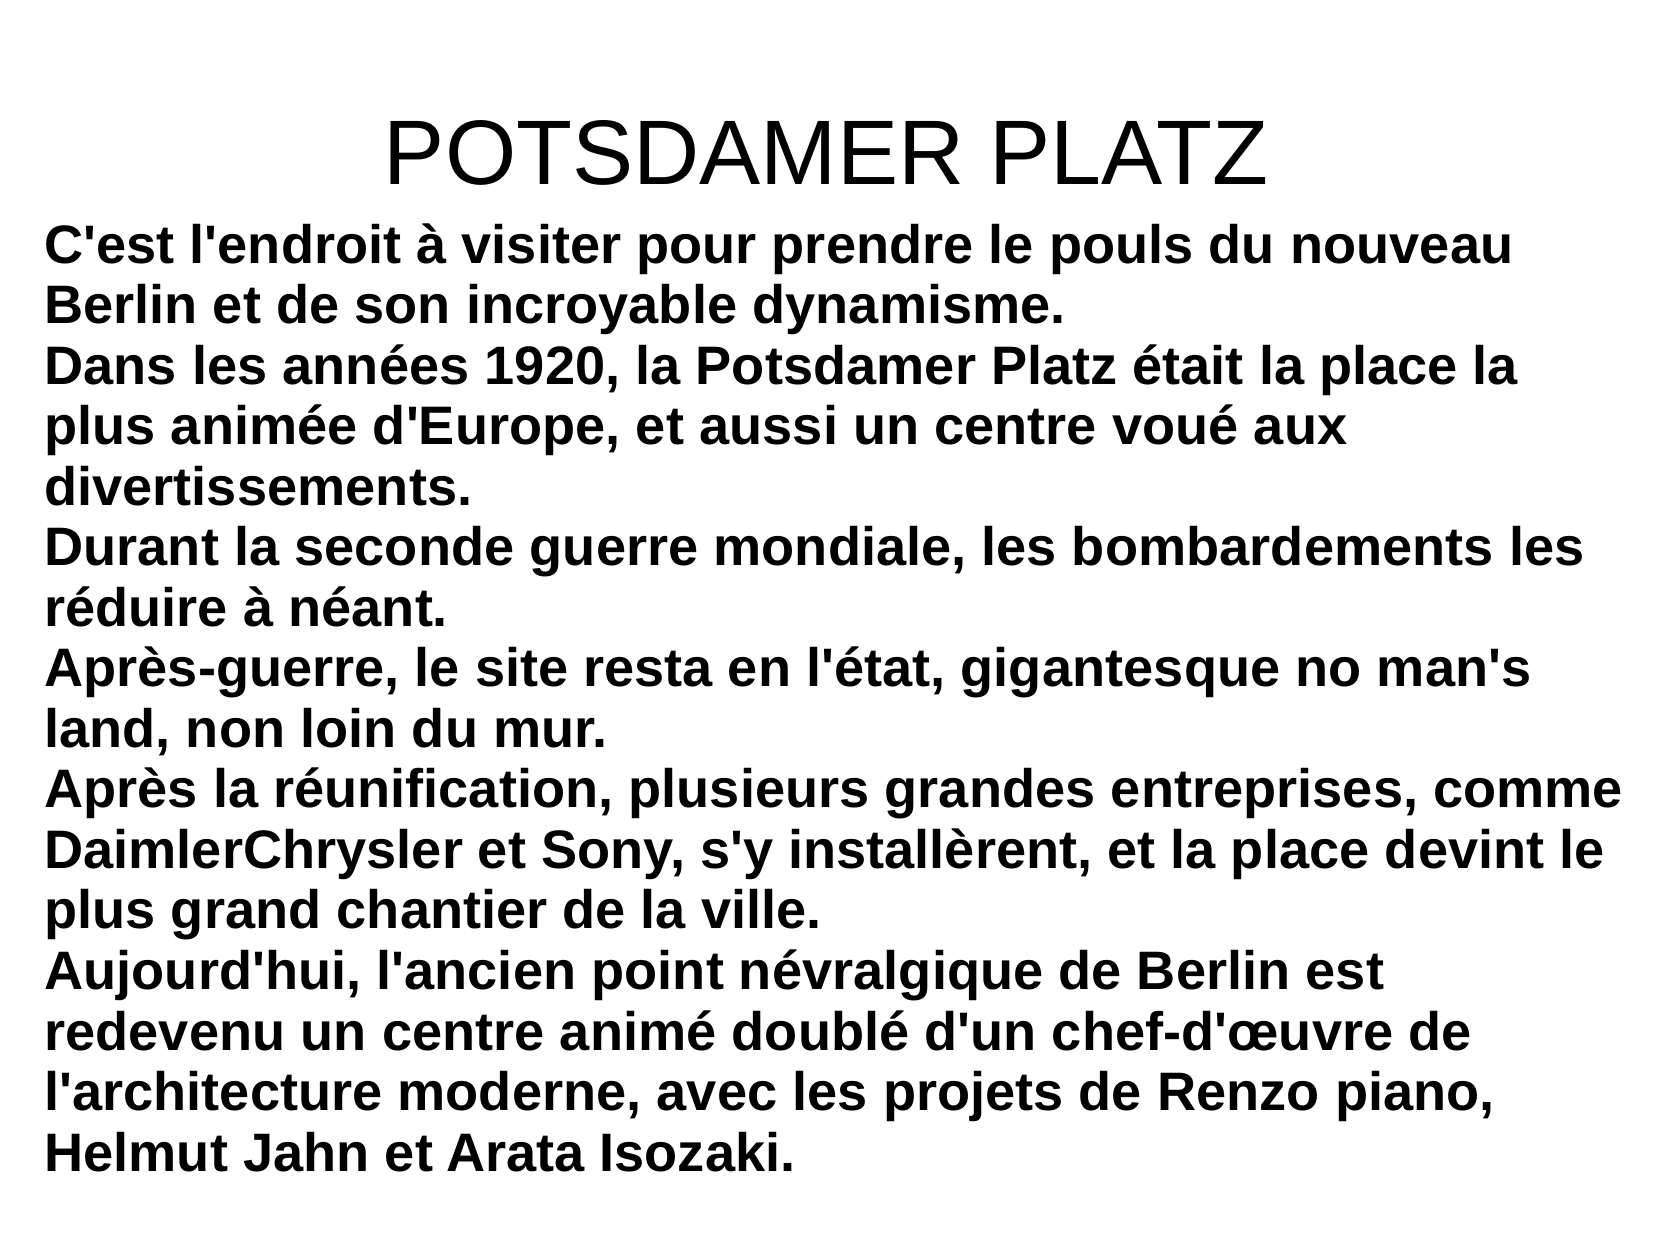

# POTSDAMER PLATZ
C'est l'endroit à visiter pour prendre le pouls du nouveau Berlin et de son incroyable dynamisme.
Dans les années 1920, la Potsdamer Platz était la place la plus animée d'Europe, et aussi un centre voué aux divertissements.
Durant la seconde guerre mondiale, les bombardements les réduire à néant.
Après-guerre, le site resta en l'état, gigantesque no man's land, non loin du mur.
Après la réunification, plusieurs grandes entreprises, comme DaimlerChrysler et Sony, s'y installèrent, et la place devint le plus grand chantier de la ville.
Aujourd'hui, l'ancien point névralgique de Berlin est redevenu un centre animé doublé d'un chef-d'œuvre de l'architecture moderne, avec les projets de Renzo piano, Helmut Jahn et Arata Isozaki.